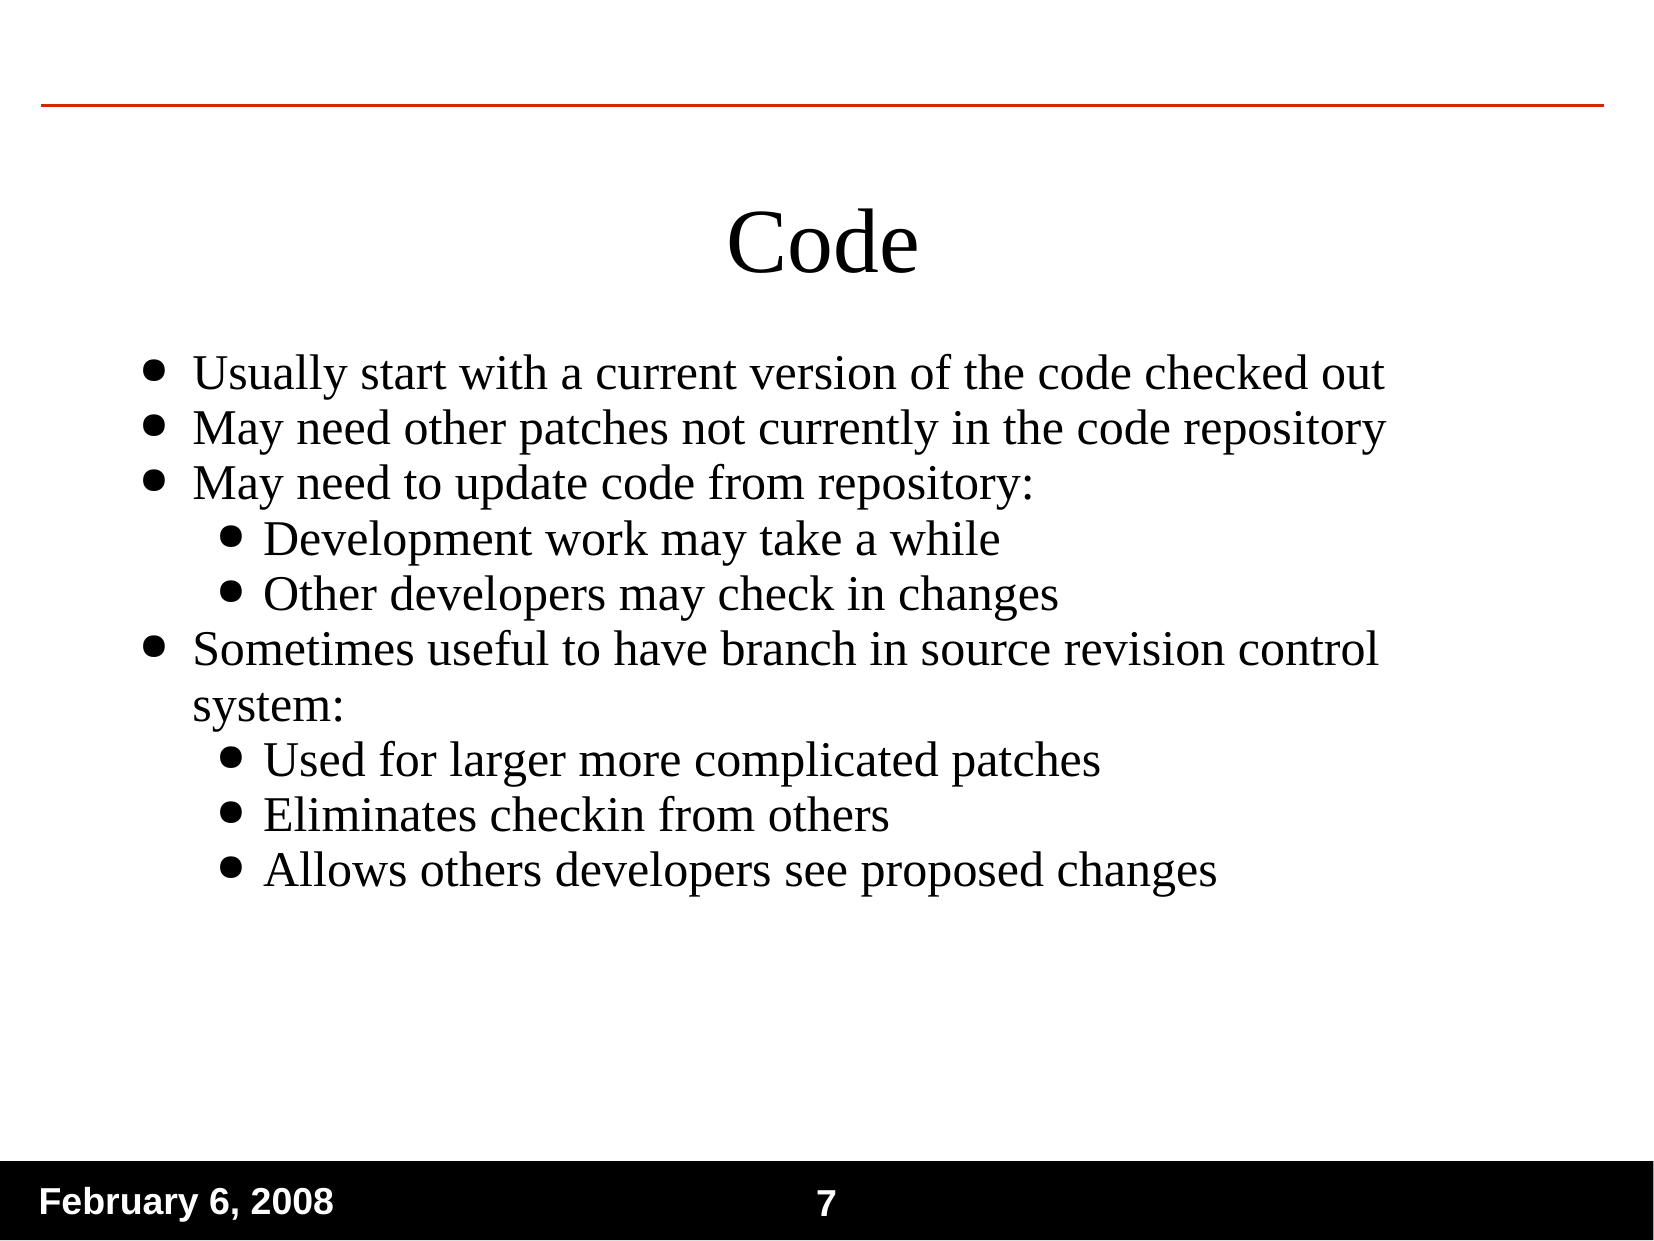

# Code
Usually start with a current version of the code checked out
May need other patches not currently in the code repository
May need to update code from repository:
Development work may take a while
Other developers may check in changes
Sometimes useful to have branch in source revision control system:
Used for larger more complicated patches
Eliminates checkin from others
Allows others developers see proposed changes